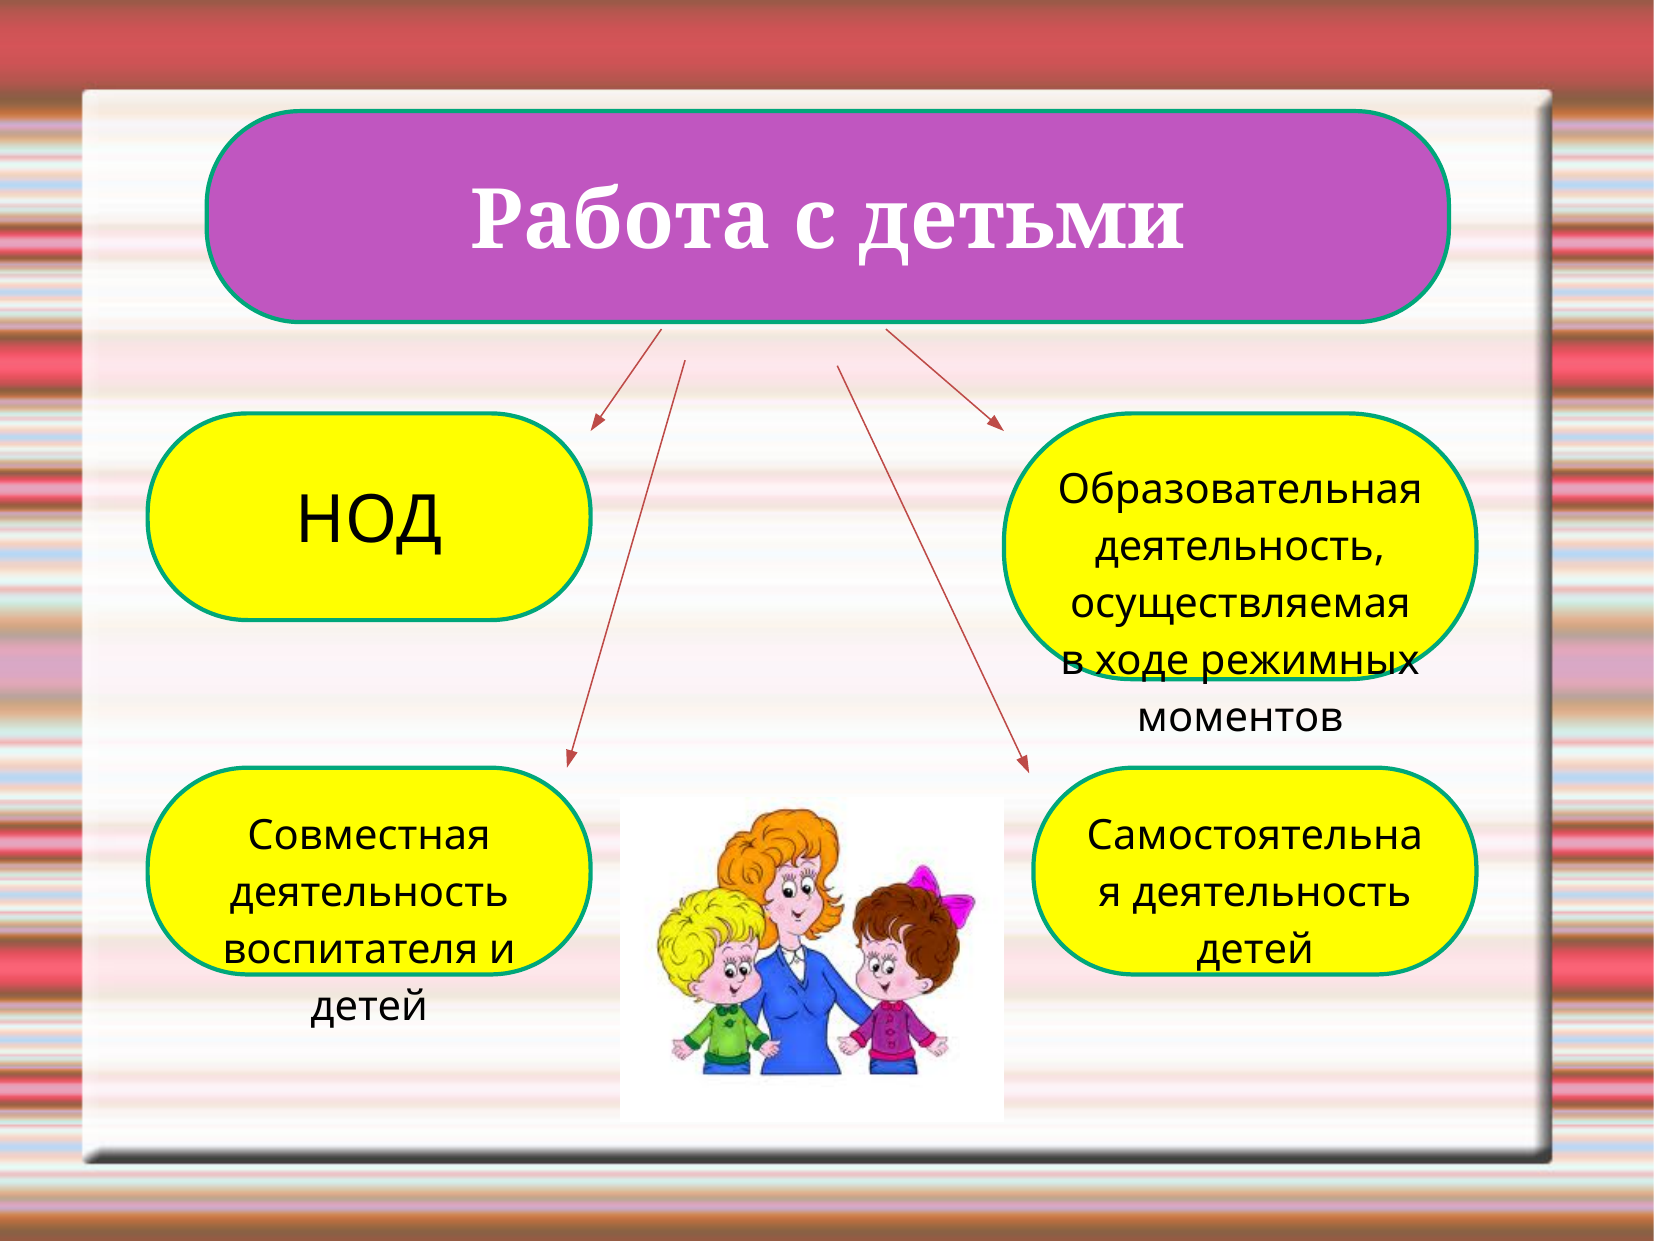

Работа с детьми
НОД
Образовательная деятельность, осуществляемая в ходе режимных моментов
Совместная деятельность воспитателя и детей
Самостоятельная деятельность детей